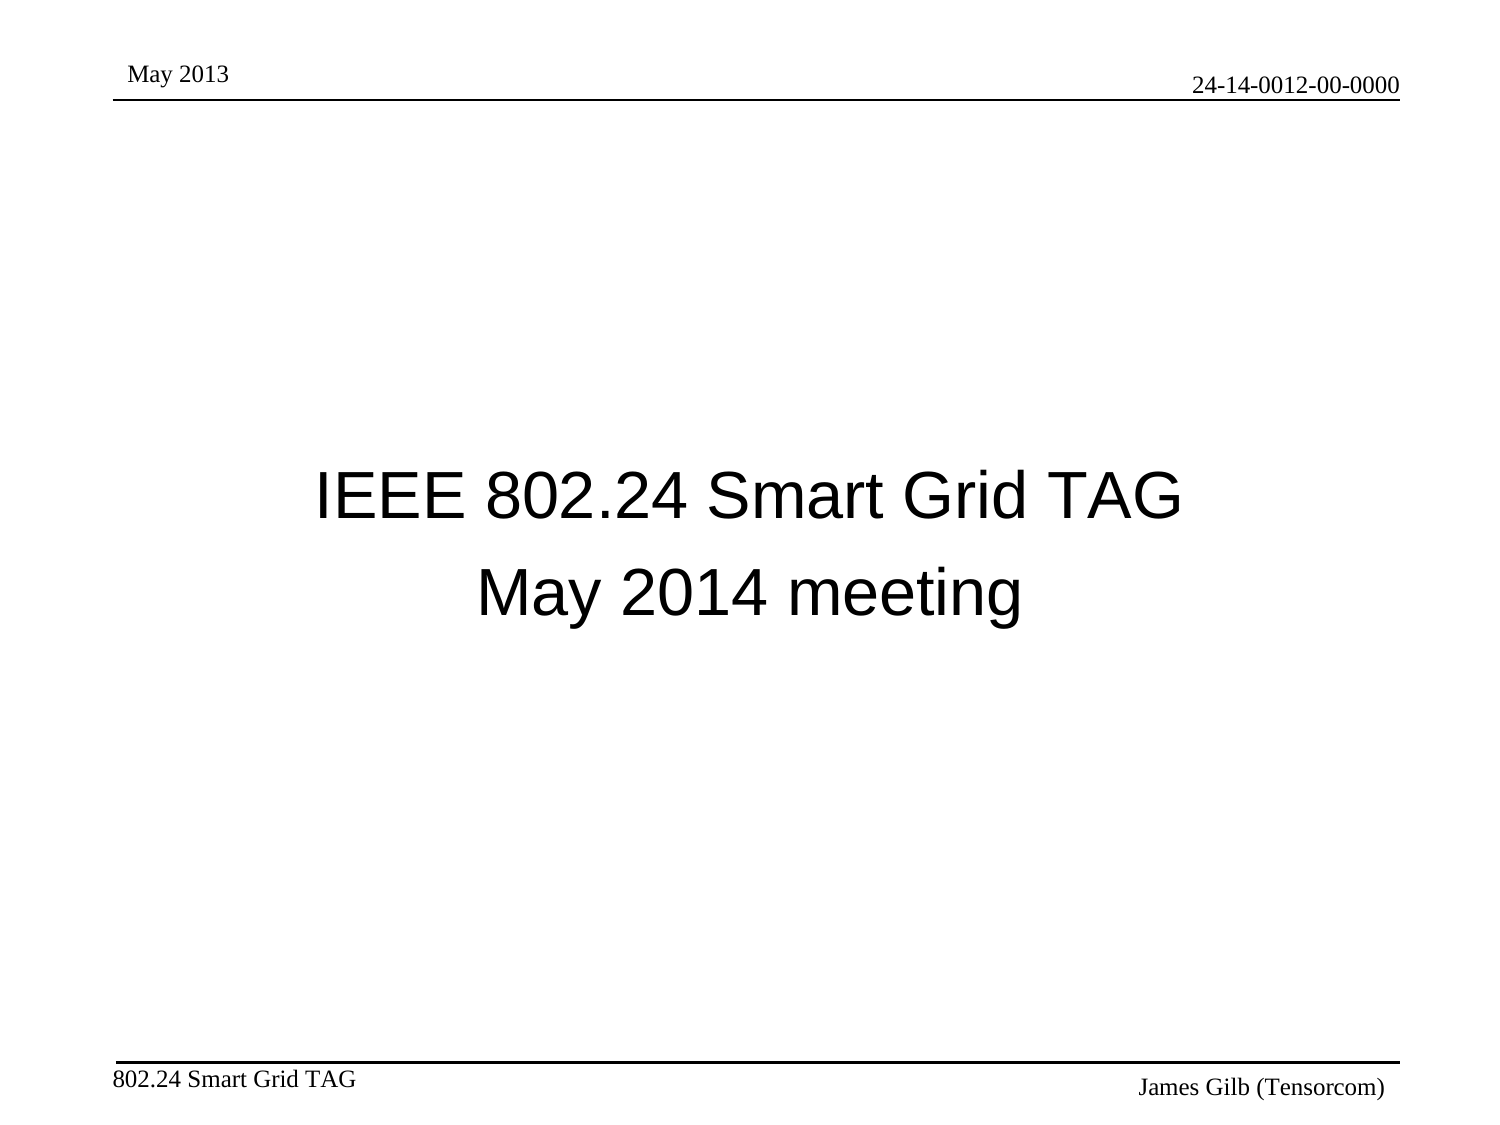

# IEEE 802.24 Smart Grid TAG
May 2014 meeting